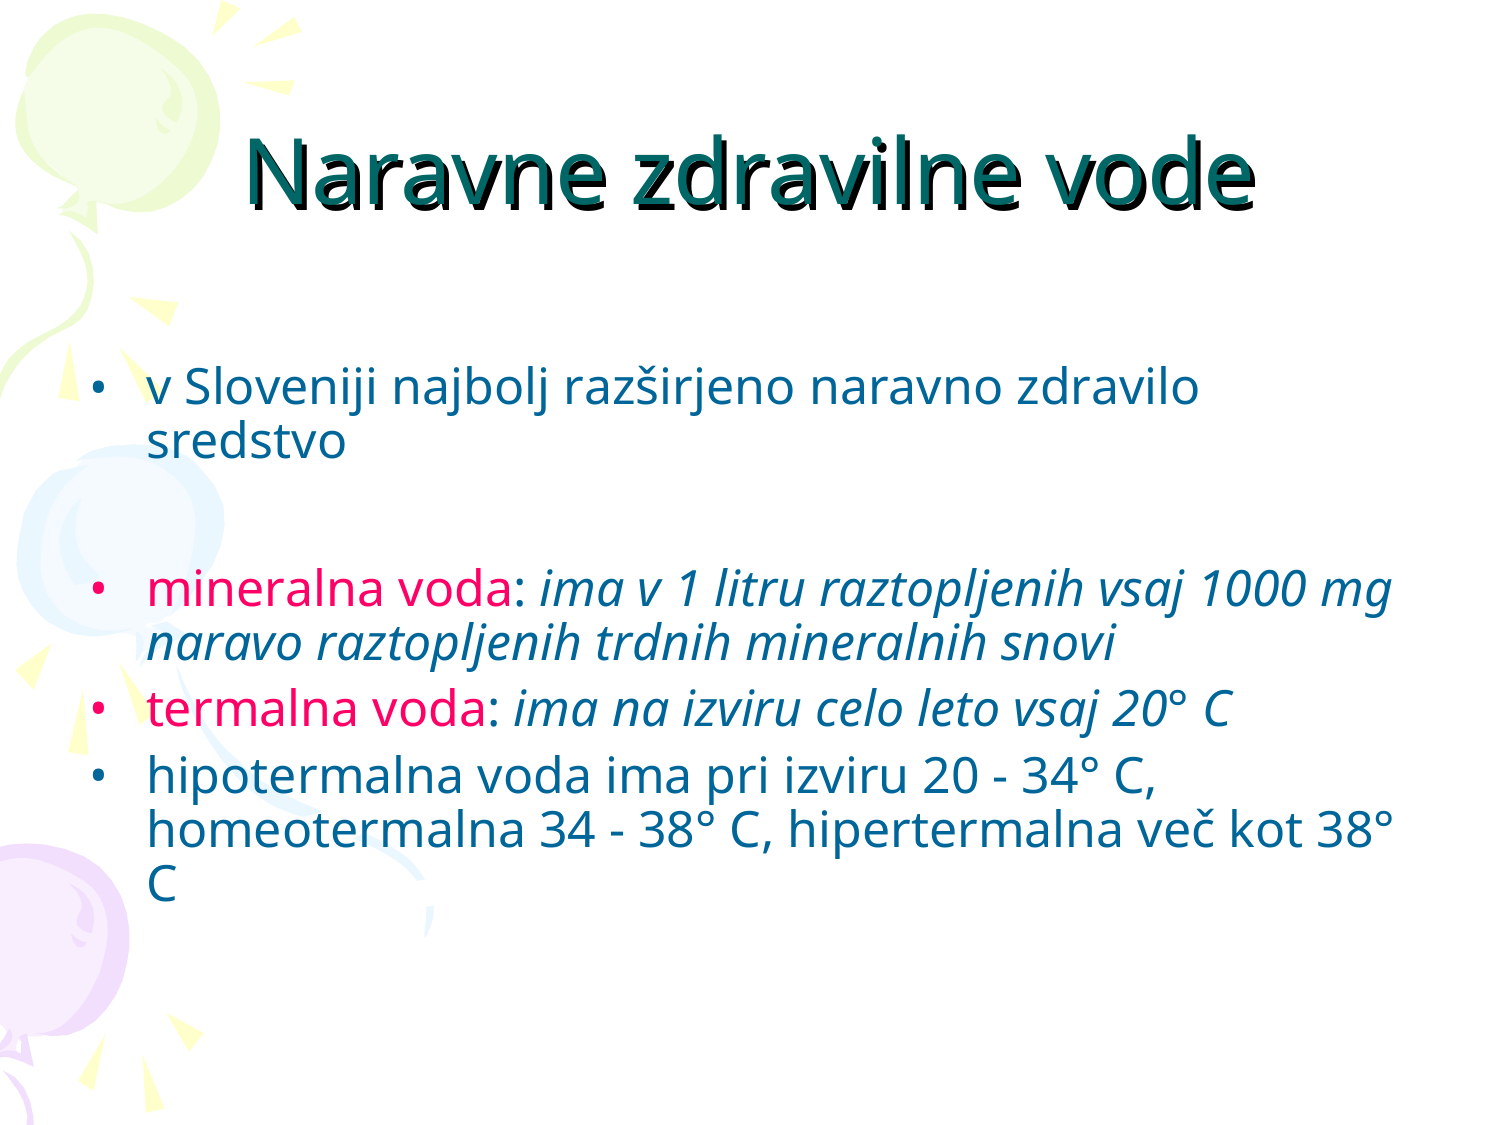

# Naravne zdravilne vode
v Sloveniji najbolj razširjeno naravno zdravilo sredstvo
mineralna voda: ima v 1 litru raztopljenih vsaj 1000 mg naravo raztopljenih trdnih mineralnih snovi
termalna voda: ima na izviru celo leto vsaj 20° C
hipotermalna voda ima pri izviru 20 - 34° C, homeotermalna 34 - 38° C, hipertermalna več kot 38° C